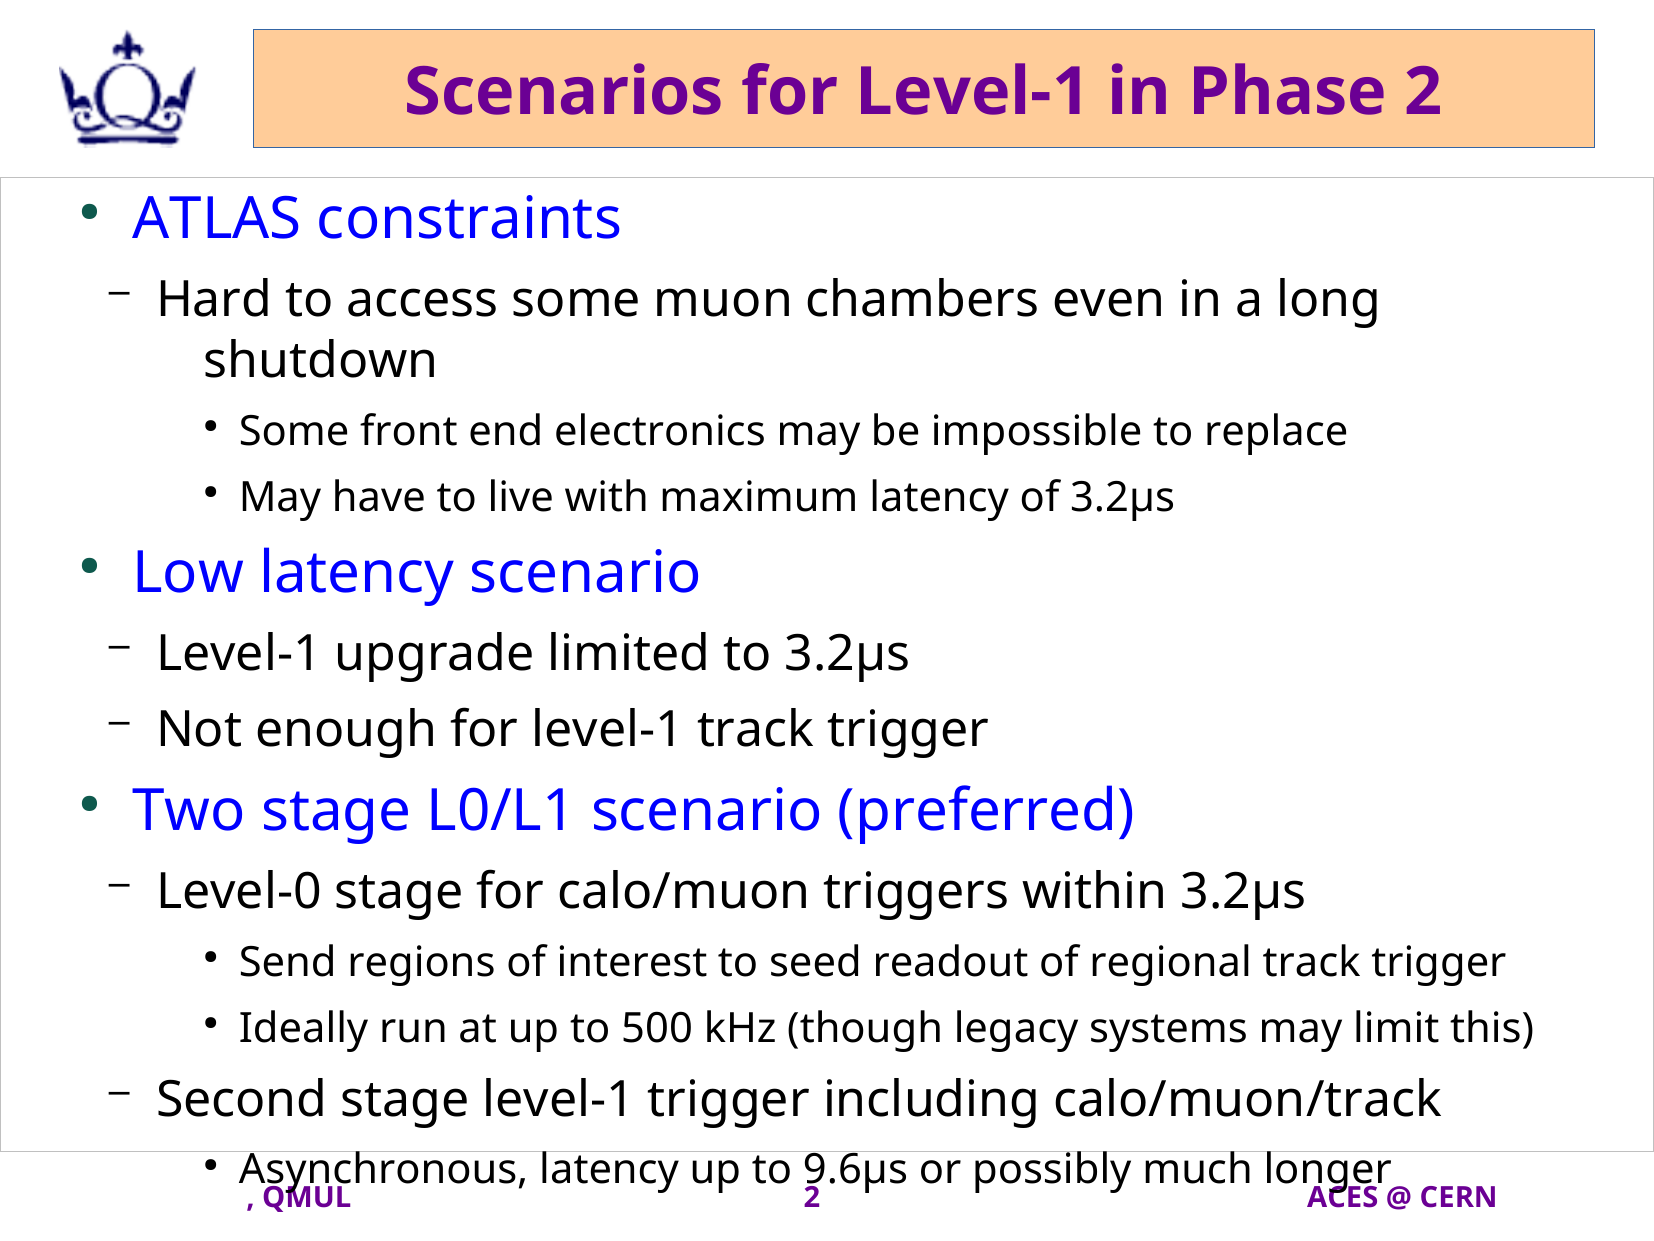

# Scenarios for Level-1 in Phase 2
ATLAS constraints
Hard to access some muon chambers even in a long shutdown
Some front end electronics may be impossible to replace
May have to live with maximum latency of 3.2µs
Low latency scenario
Level-1 upgrade limited to 3.2µs
Not enough for level-1 track trigger
Two stage L0/L1 scenario (preferred)
Level-0 stage for calo/muon triggers within 3.2µs
Send regions of interest to seed readout of regional track trigger
Ideally run at up to 500 kHz (though legacy systems may limit this)
Second stage level-1 trigger including calo/muon/track
Asynchronous, latency up to 9.6µs or possibly much longer